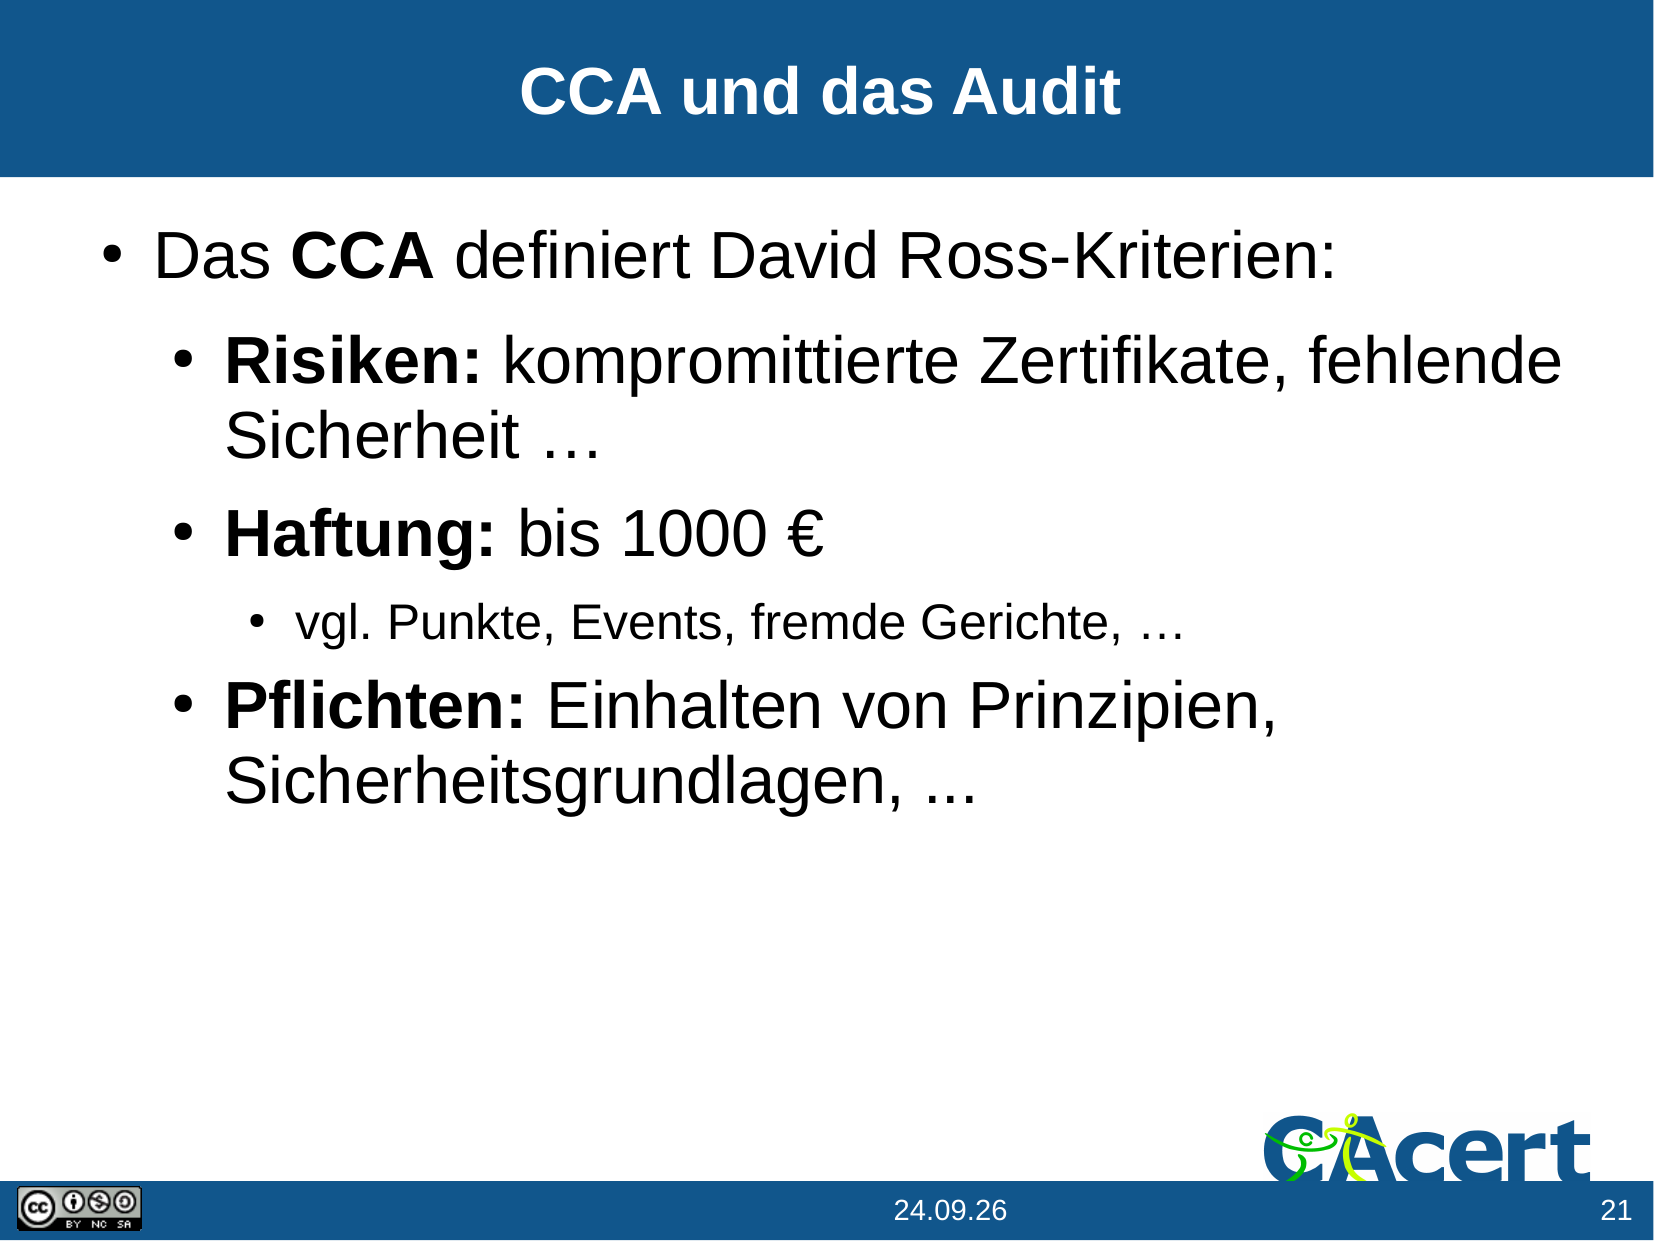

# CCA und das Audit
Das CCA definiert David Ross-Kriterien:
Risiken: kompromittierte Zertifikate, fehlende Sicherheit …
Haftung: bis 1000 €
vgl. Punkte, Events, fremde Gerichte, …
Pflichten: Einhalten von Prinzipien, Sicherheitsgrundlagen, ...